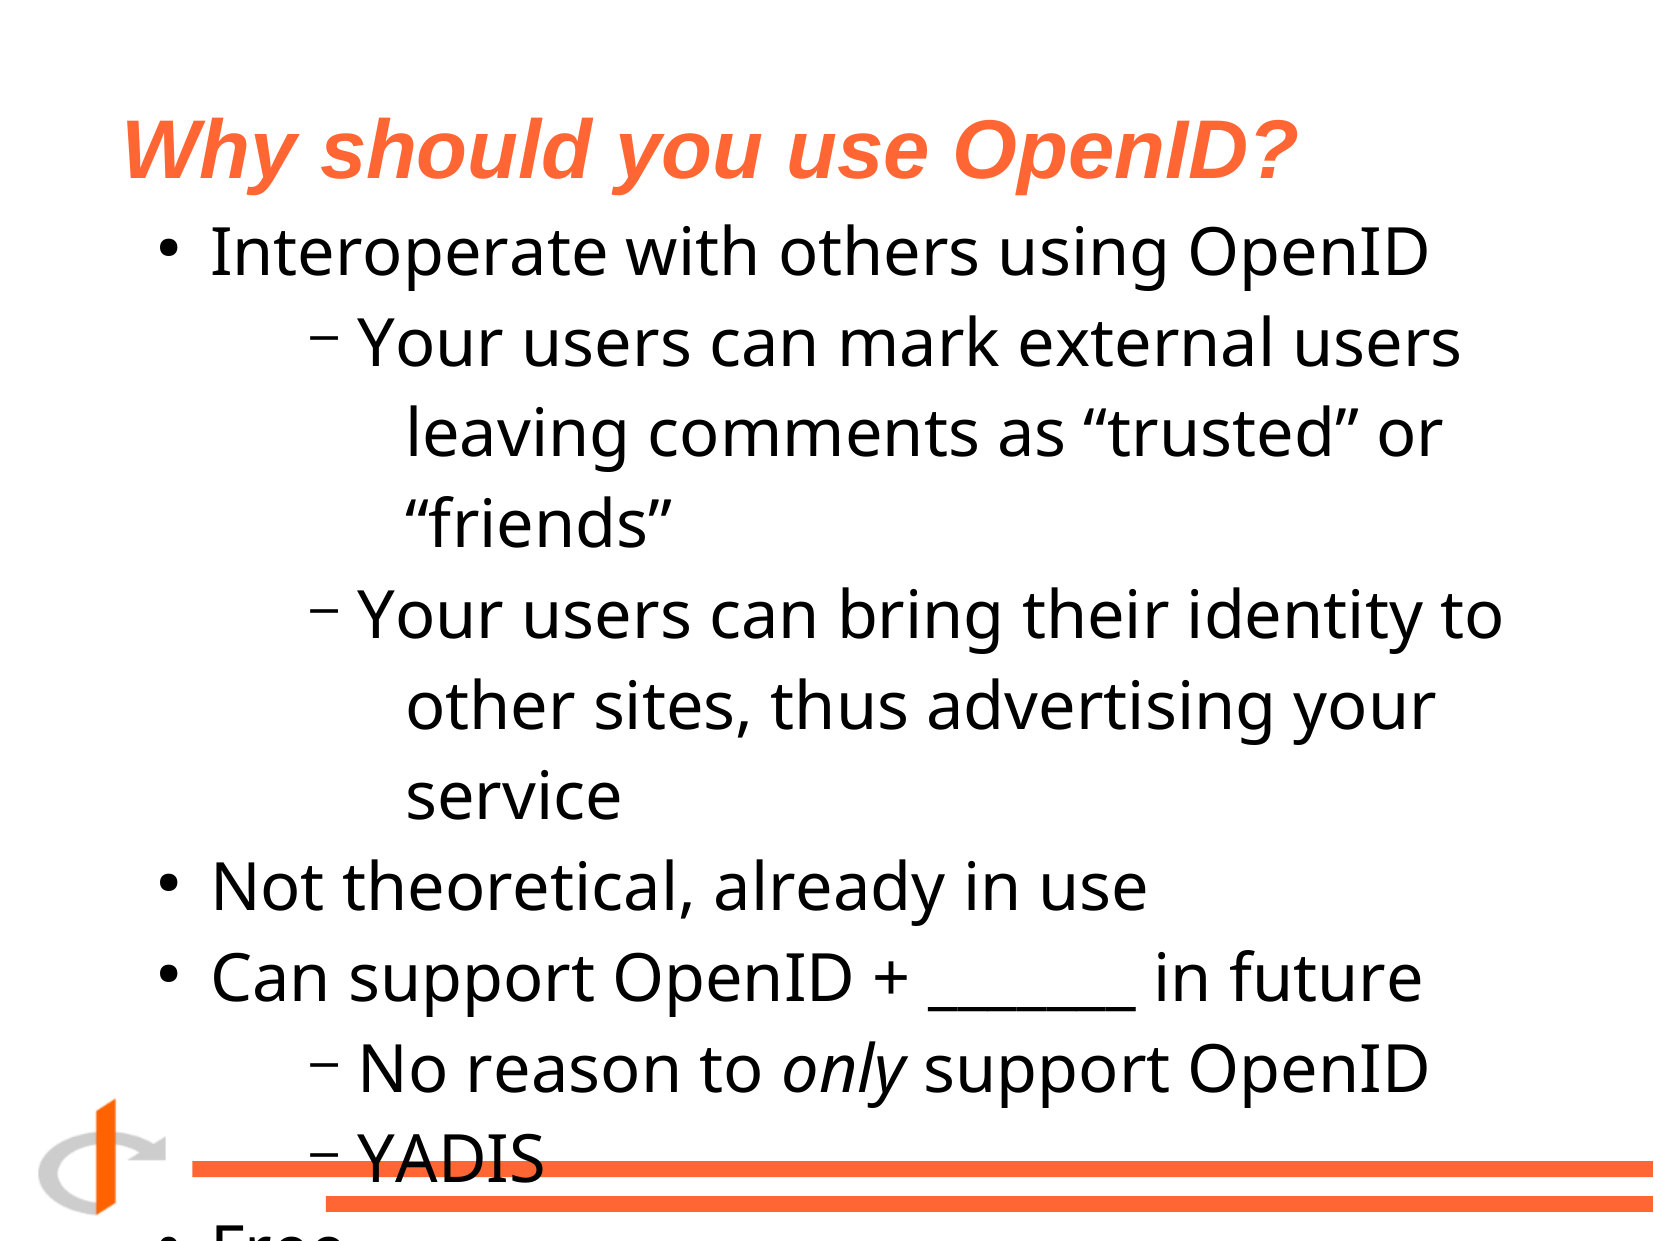

# Why should you use OpenID?
Interoperate with others using OpenID
Your users can mark external users leaving comments as “trusted” or “friends”
Your users can bring their identity to other sites, thus advertising your service
Not theoretical, already in use
Can support OpenID + _______ in future
No reason to only support OpenID
YADIS
Free
Open libraries for most languages